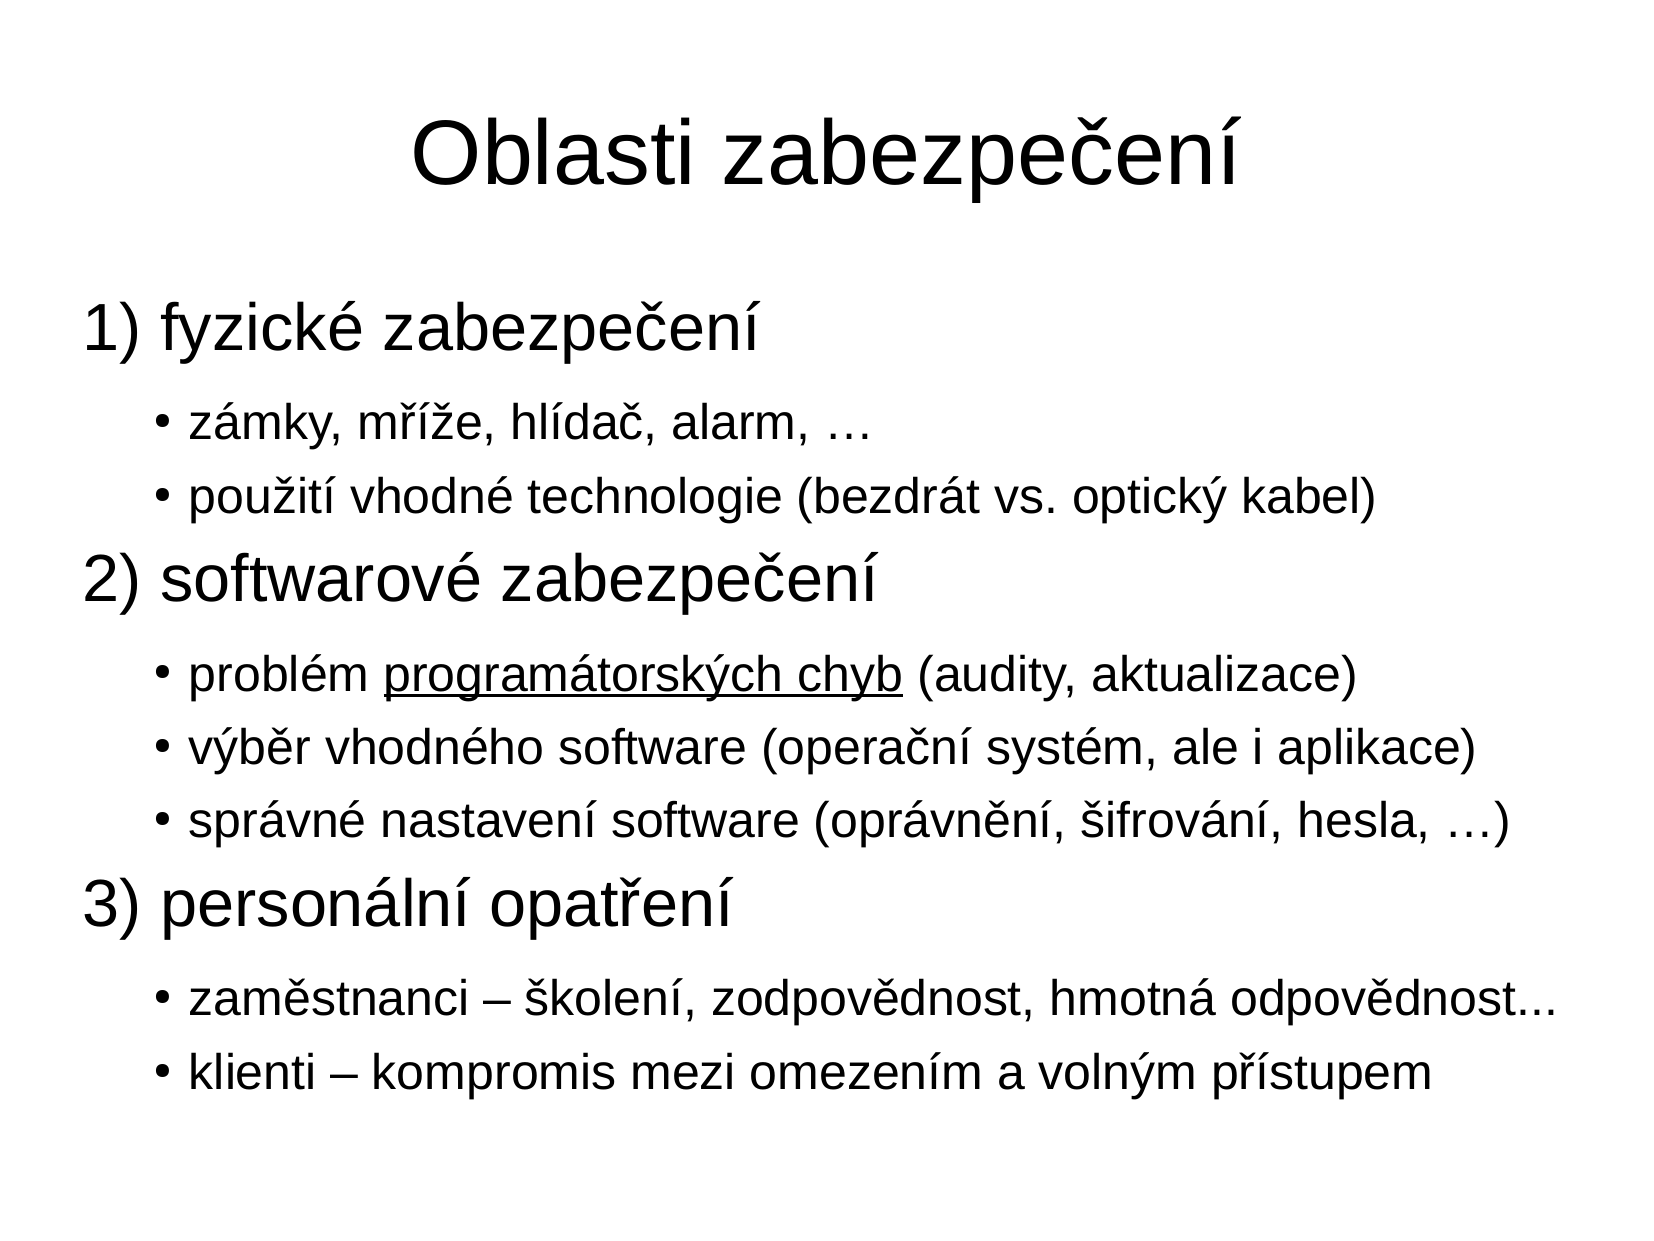

# Oblasti zabezpečení
 fyzické zabezpečení
zámky, mříže, hlídač, alarm, …
použití vhodné technologie (bezdrát vs. optický kabel)
 softwarové zabezpečení
problém programátorských chyb (audity, aktualizace)
výběr vhodného software (operační systém, ale i aplikace)
správné nastavení software (oprávnění, šifrování, hesla, …)
 personální opatření
zaměstnanci – školení, zodpovědnost, hmotná odpovědnost...
klienti – kompromis mezi omezením a volným přístupem